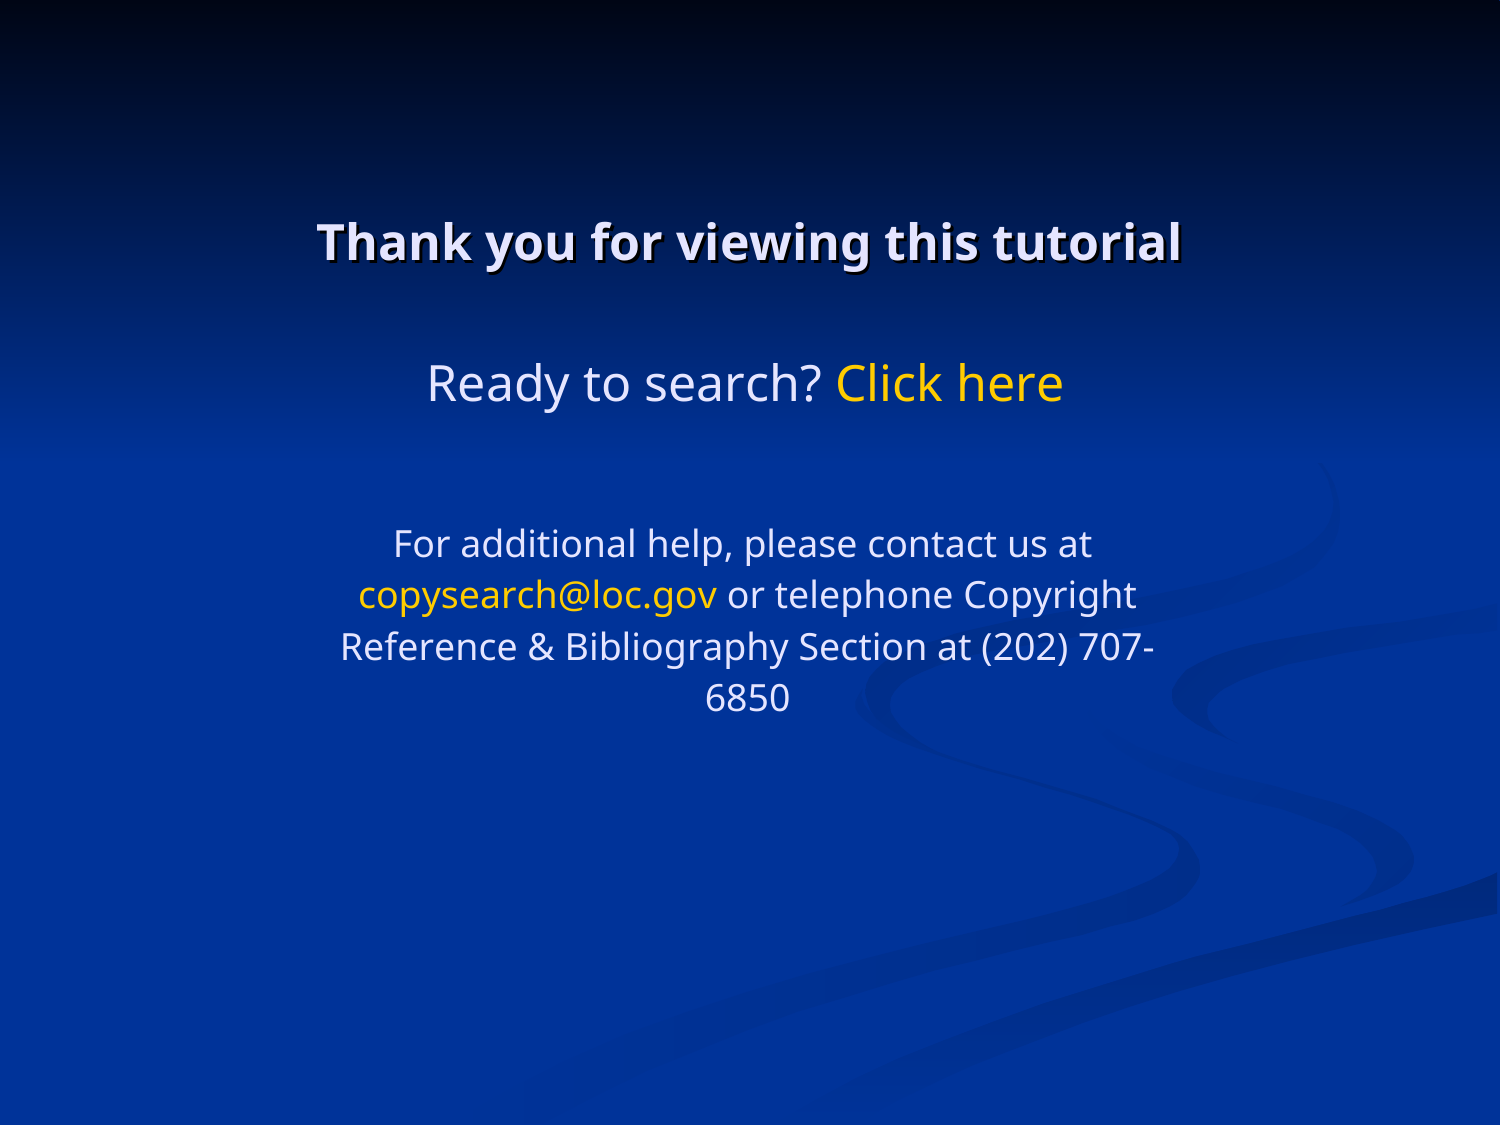

# Thank you for viewing this tutorial
Ready to search? Click here
For additional help, please contact us at copysearch@loc.gov or telephone Copyright Reference & Bibliography Section at (202) 707-6850